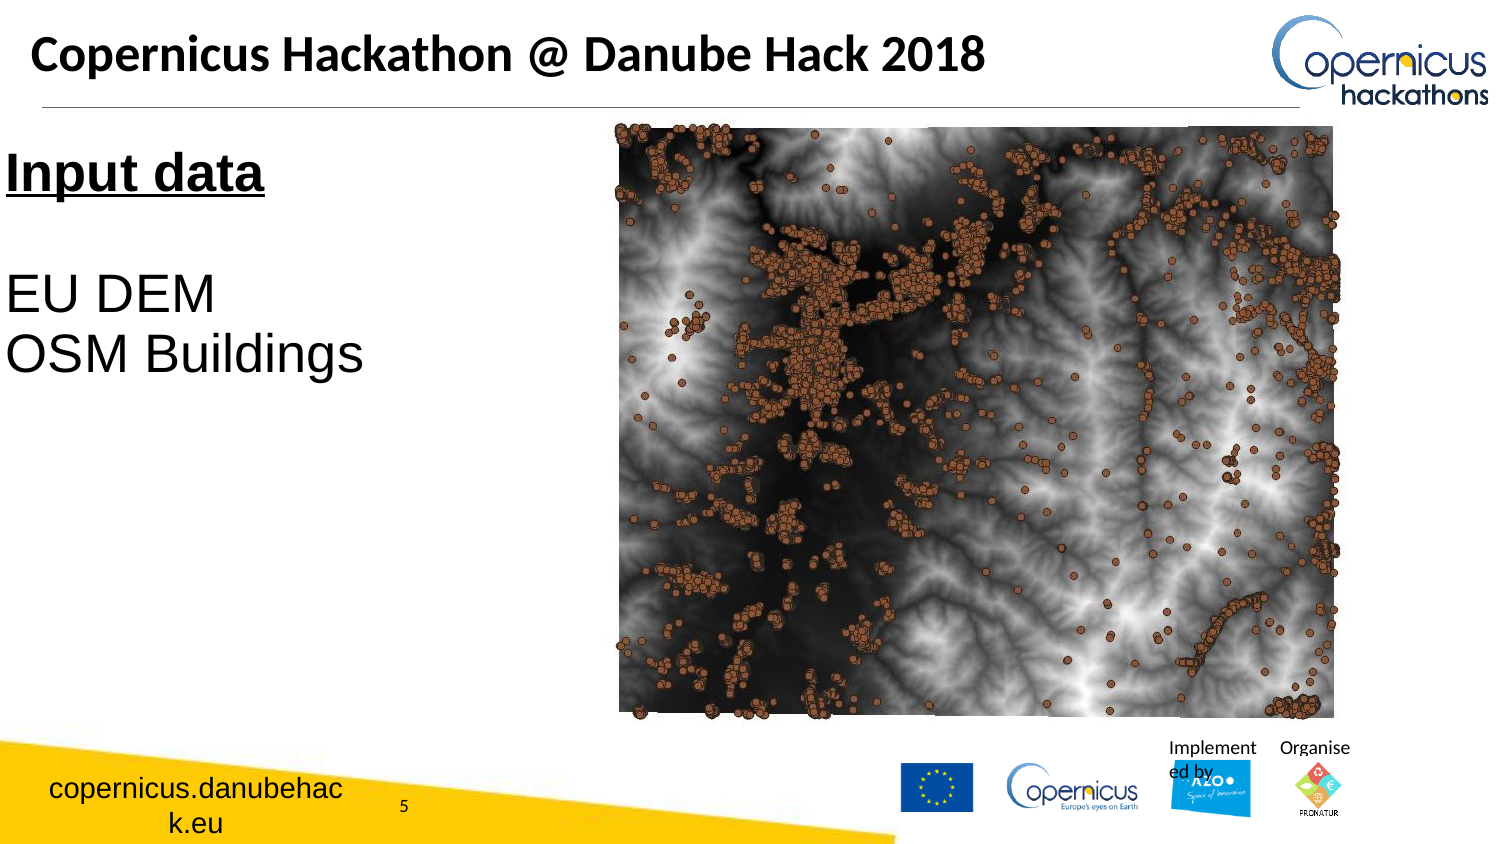

# Copernicus Hackathon @ Danube Hack 2018
Input data
EU DEM
OSM Buildings
copernicus.danubehack.eu